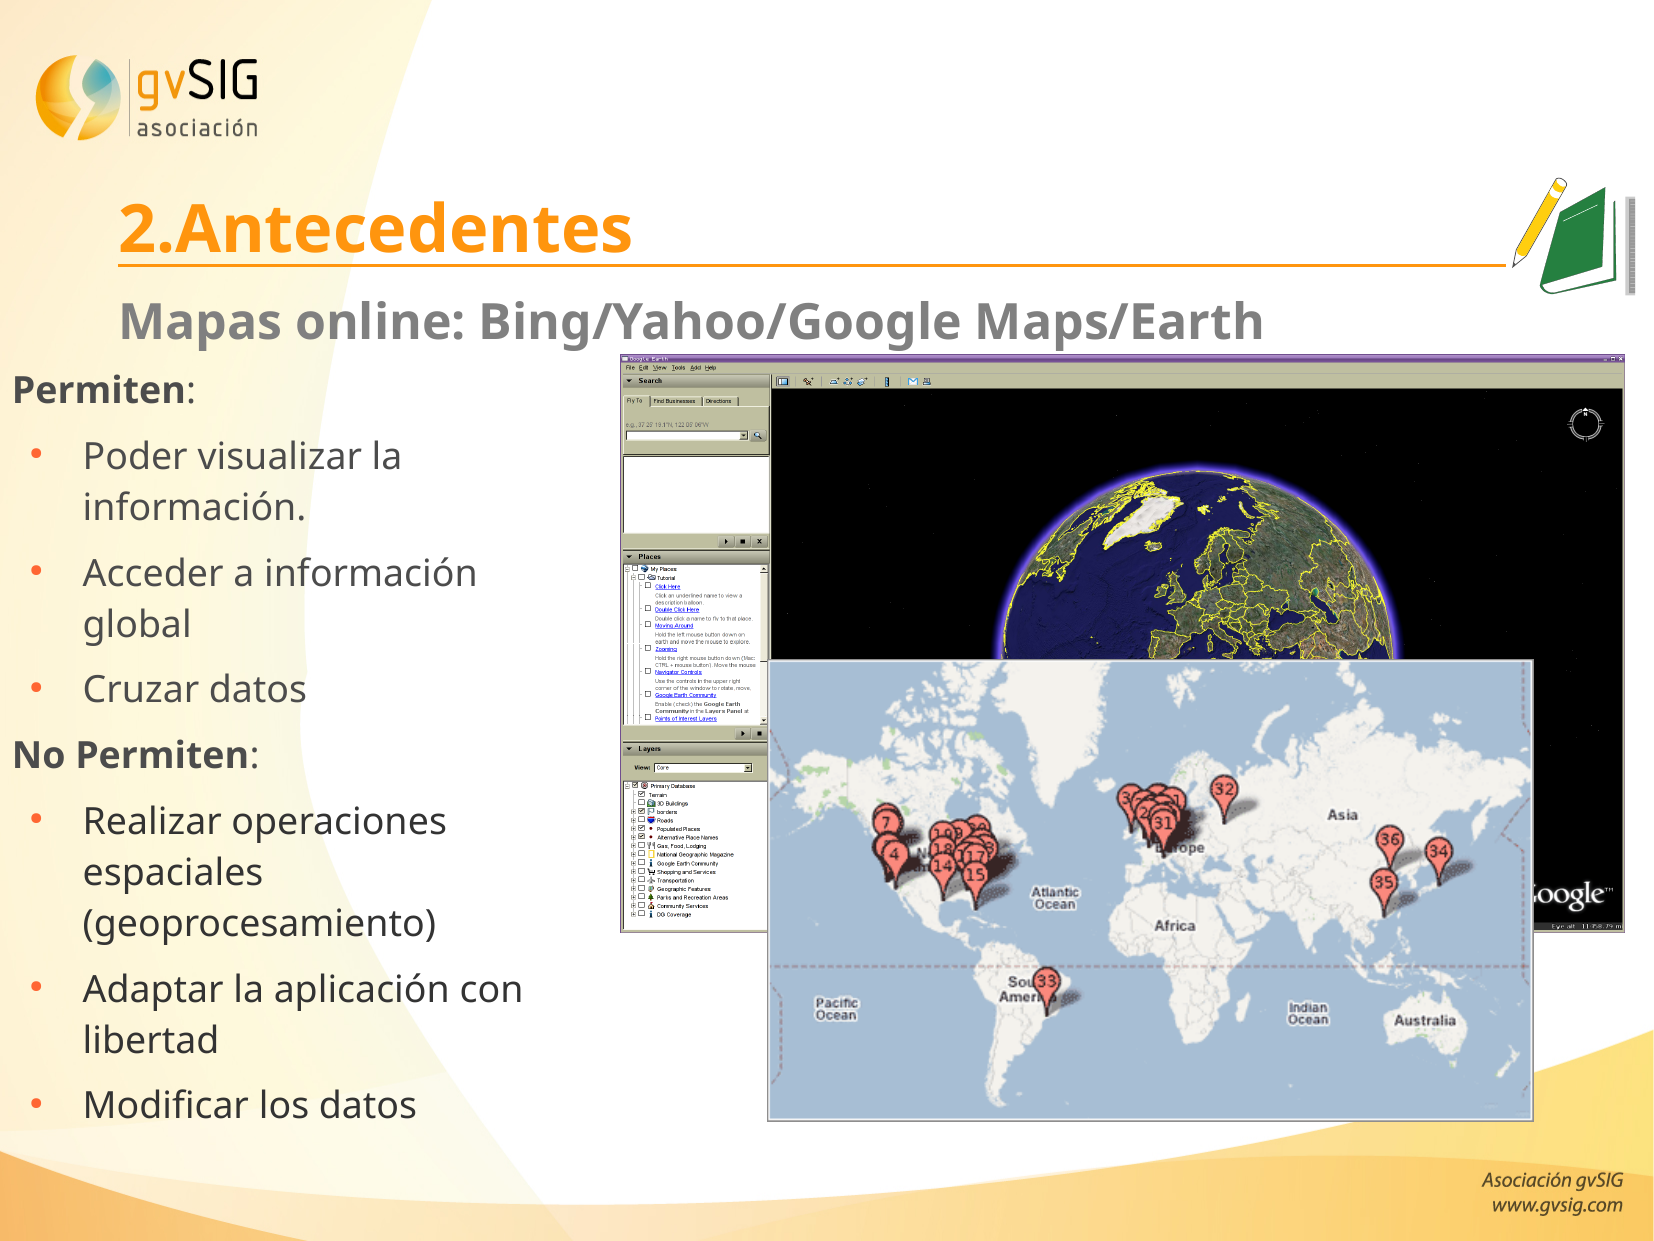

# 2.Antecedentes
Mapas online: Bing/Yahoo/Google Maps/Earth
Permiten:
Poder visualizar la información.
Acceder a información global
Cruzar datos
No Permiten:
Realizar operaciones espaciales (geoprocesamiento)
Adaptar la aplicación con libertad
Modificar los datos